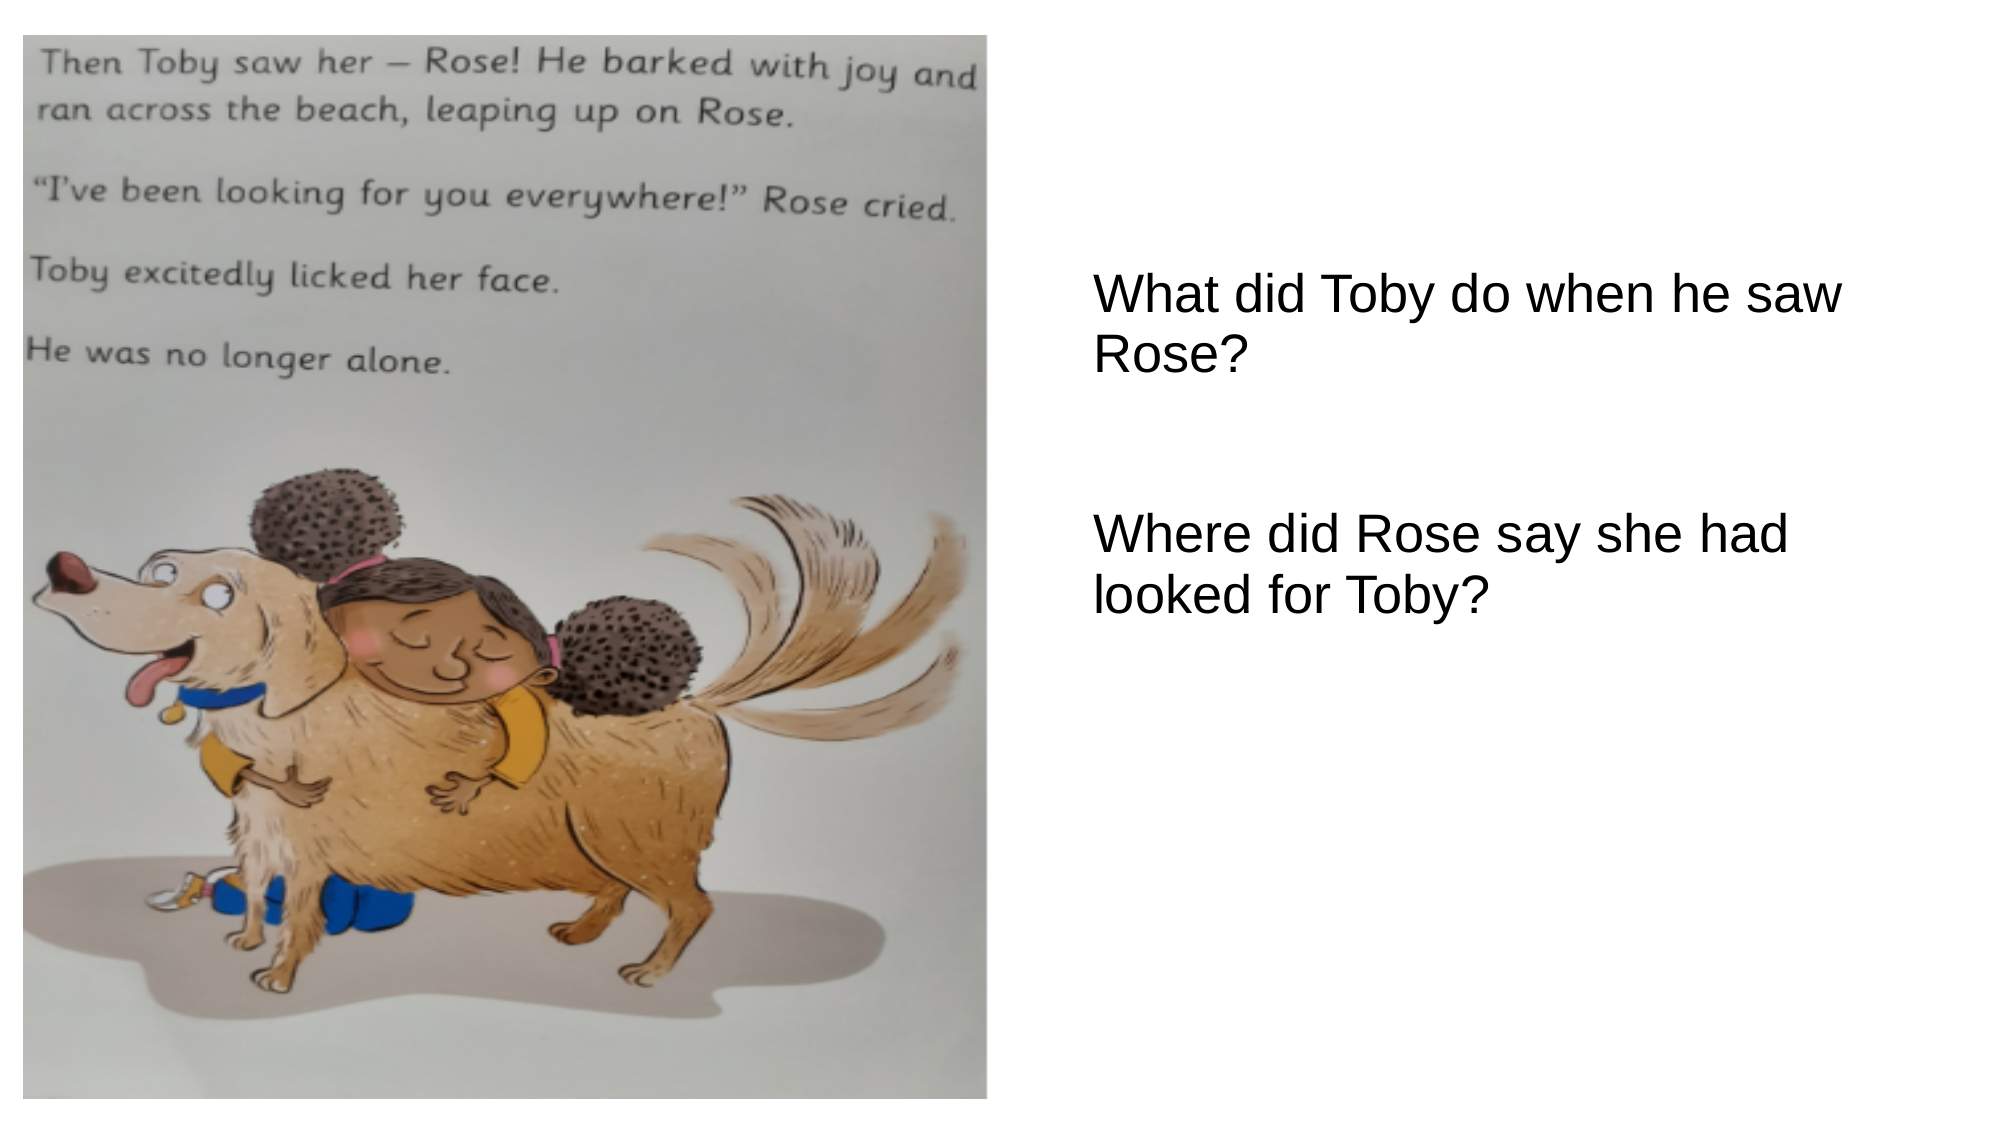

#
What did Toby do when he saw Rose?
Where did Rose say she had looked for Toby?